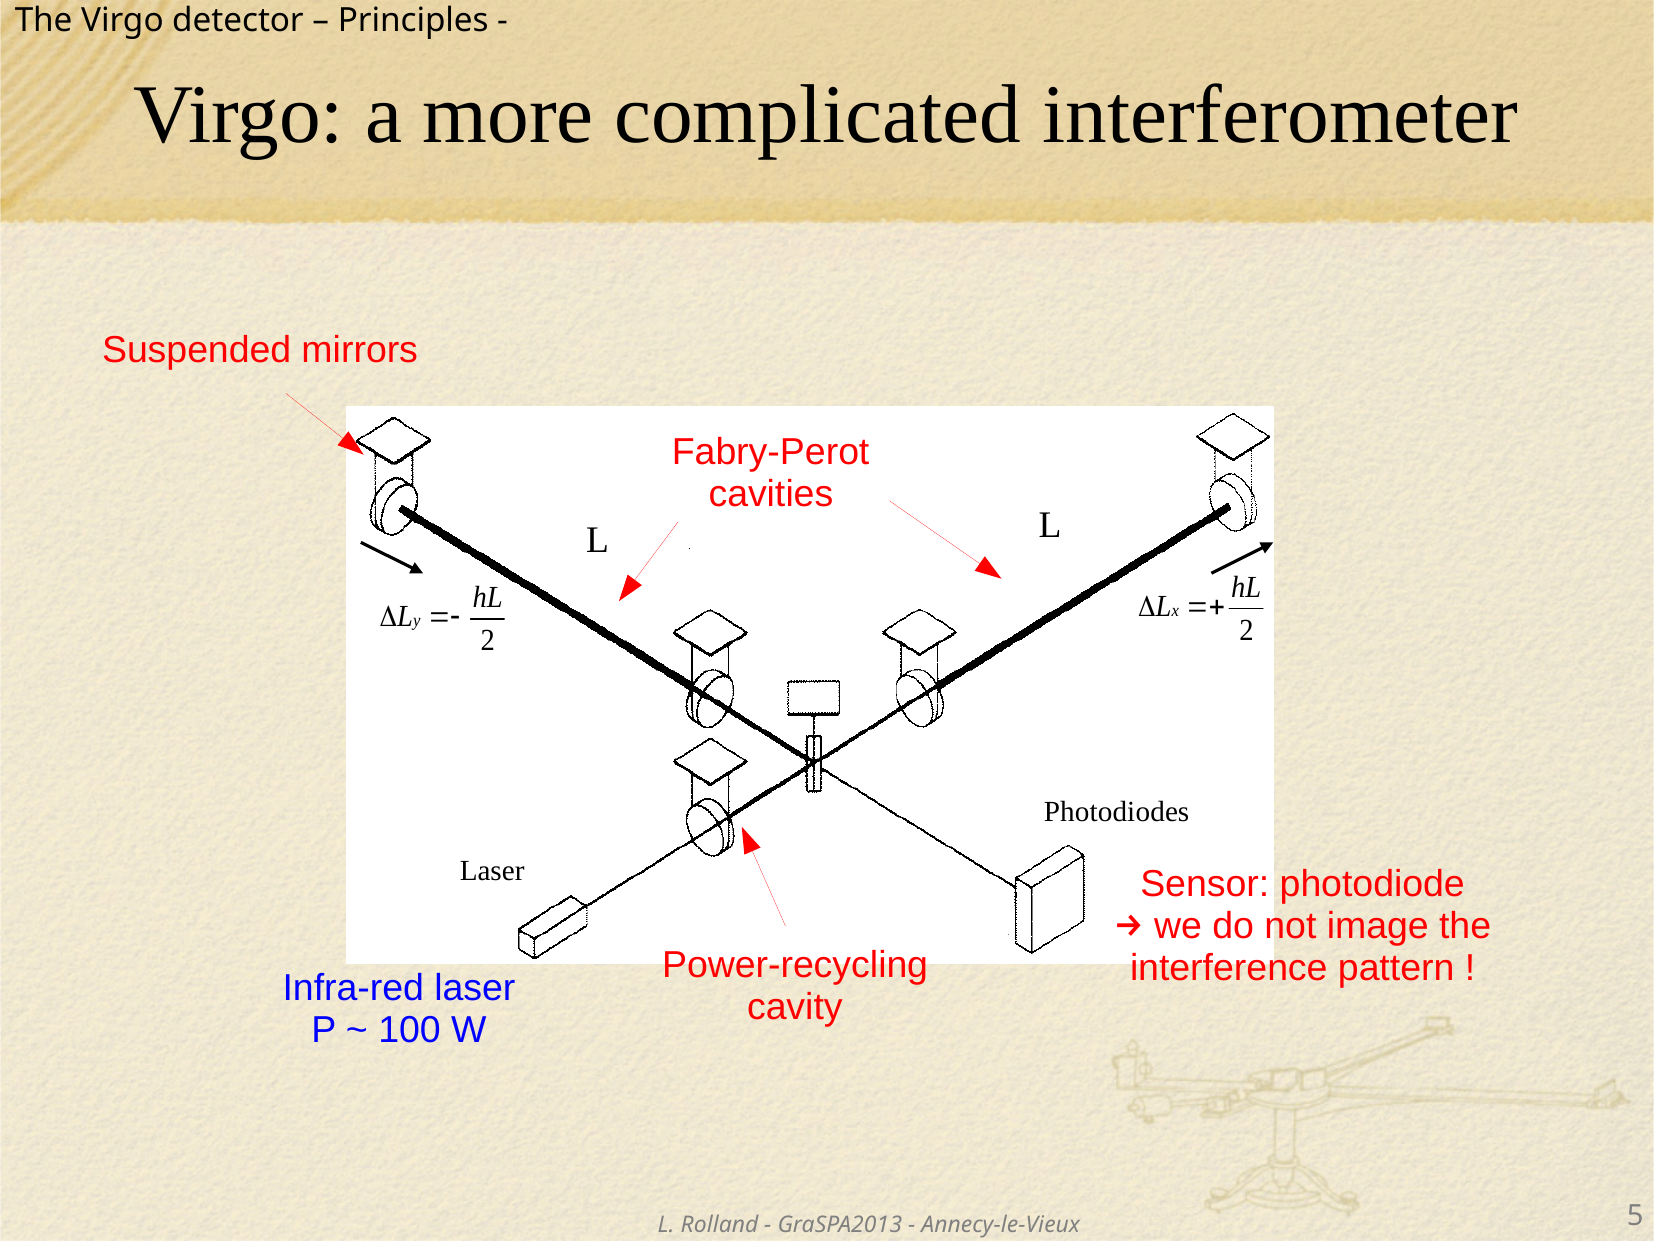

The Virgo detector – Principles -
# Virgo: a more complicated interferometer
Suspended mirrors
L
L
Photodiodes
Laser
Fabry-Perot cavities
Sensor: photodiode
→ we do not image the interference pattern !
Power-recycling cavity
Infra-red laser
P ~ 100 W